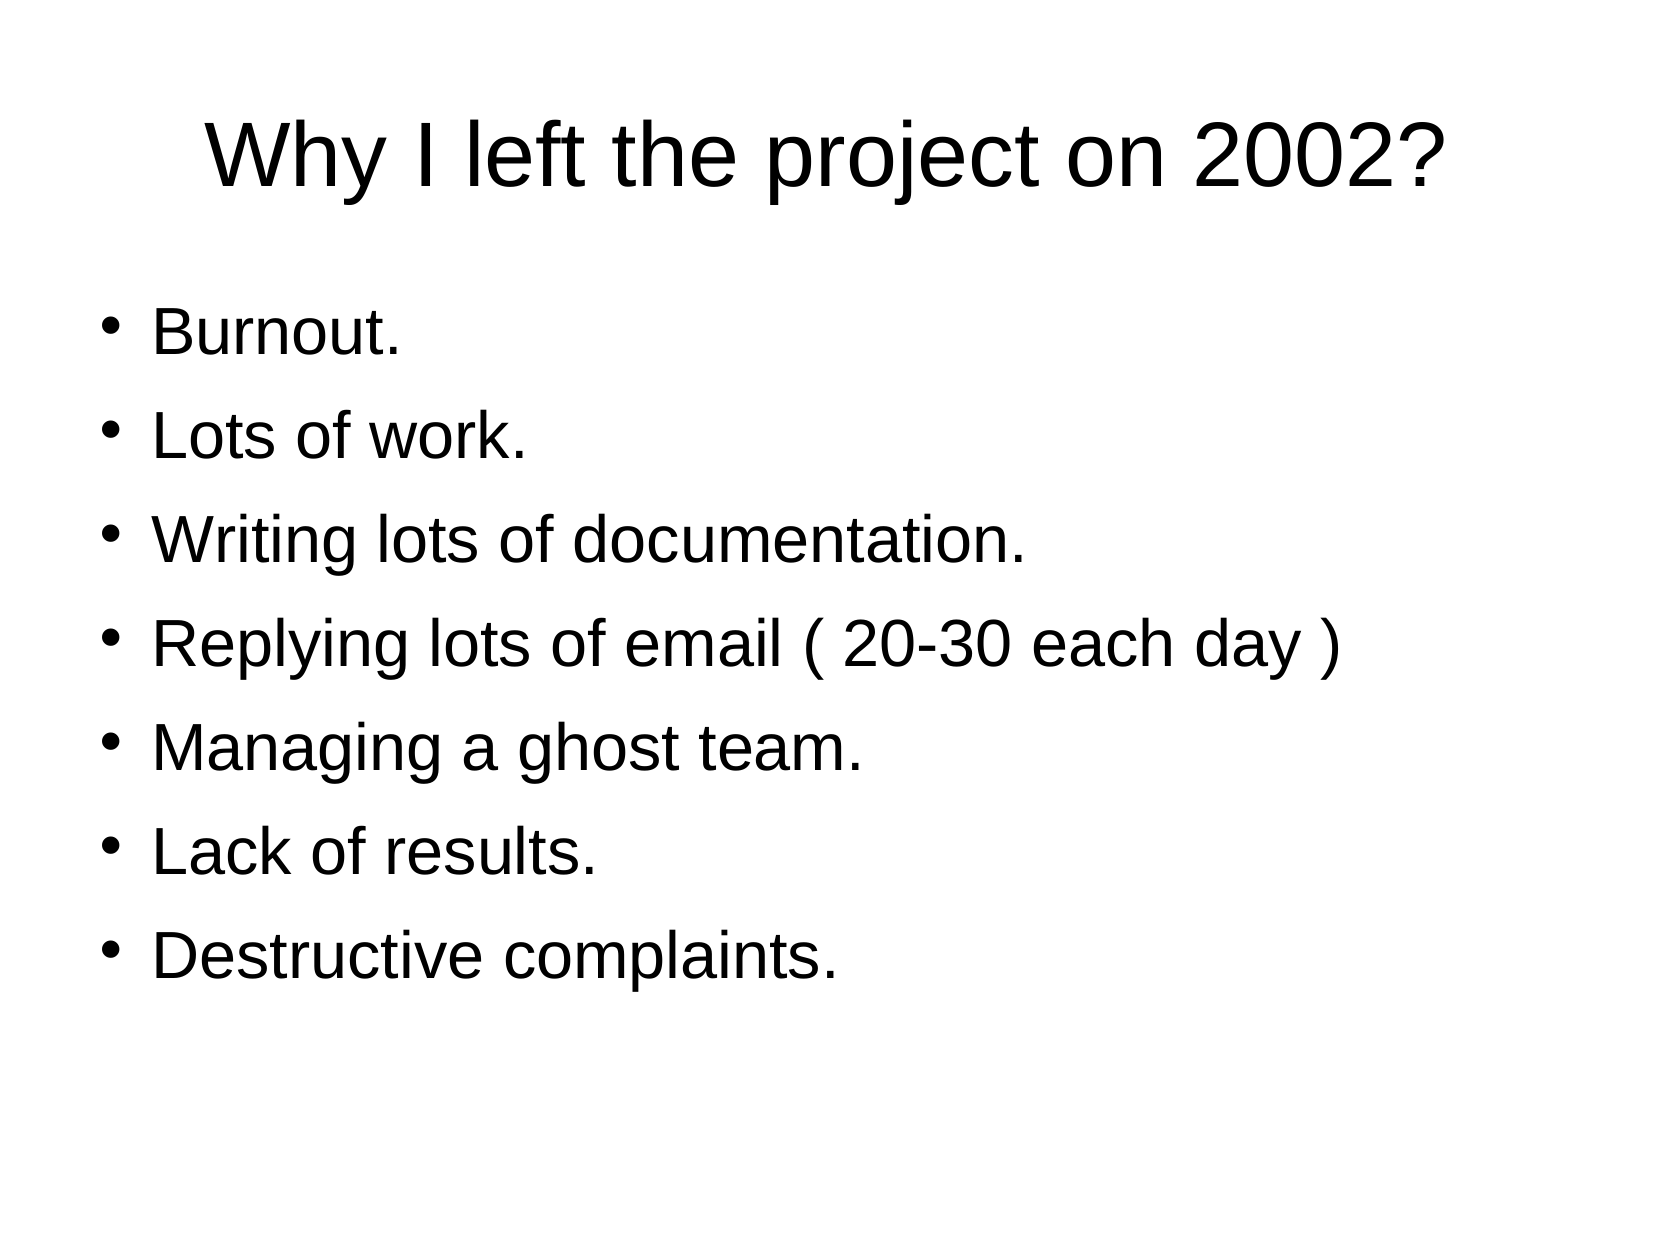

# Why I left the project on 2002?
Burnout.
Lots of work.
Writing lots of documentation.
Replying lots of email ( 20-30 each day )‏
Managing a ghost team.
Lack of results.
Destructive complaints.